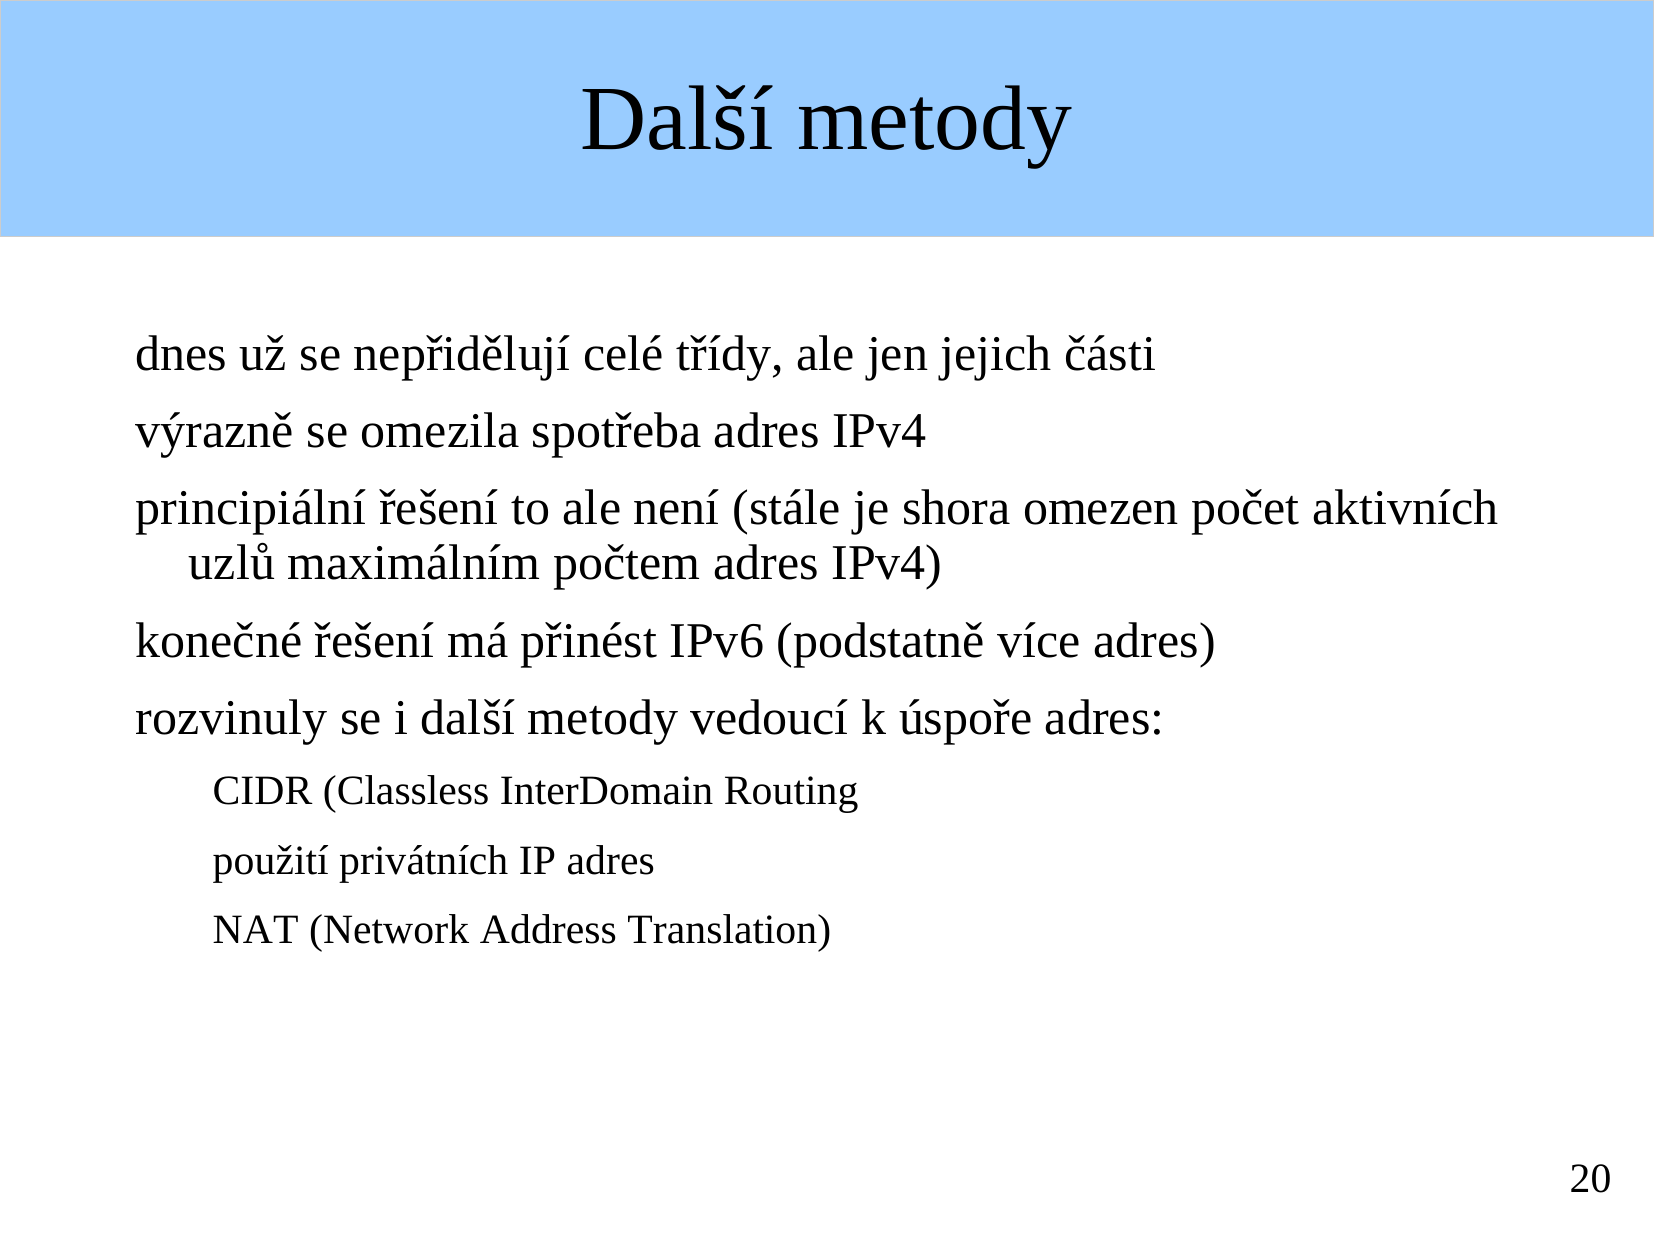

# Další metody
dnes už se nepřidělují celé třídy, ale jen jejich části
výrazně se omezila spotřeba adres IPv4
principiální řešení to ale není (stále je shora omezen počet aktivních uzlů maximálním počtem adres IPv4)
konečné řešení má přinést IPv6 (podstatně více adres)
rozvinuly se i další metody vedoucí k úspoře adres:
CIDR (Classless InterDomain Routing
použití privátních IP adres
NAT (Network Address Translation)